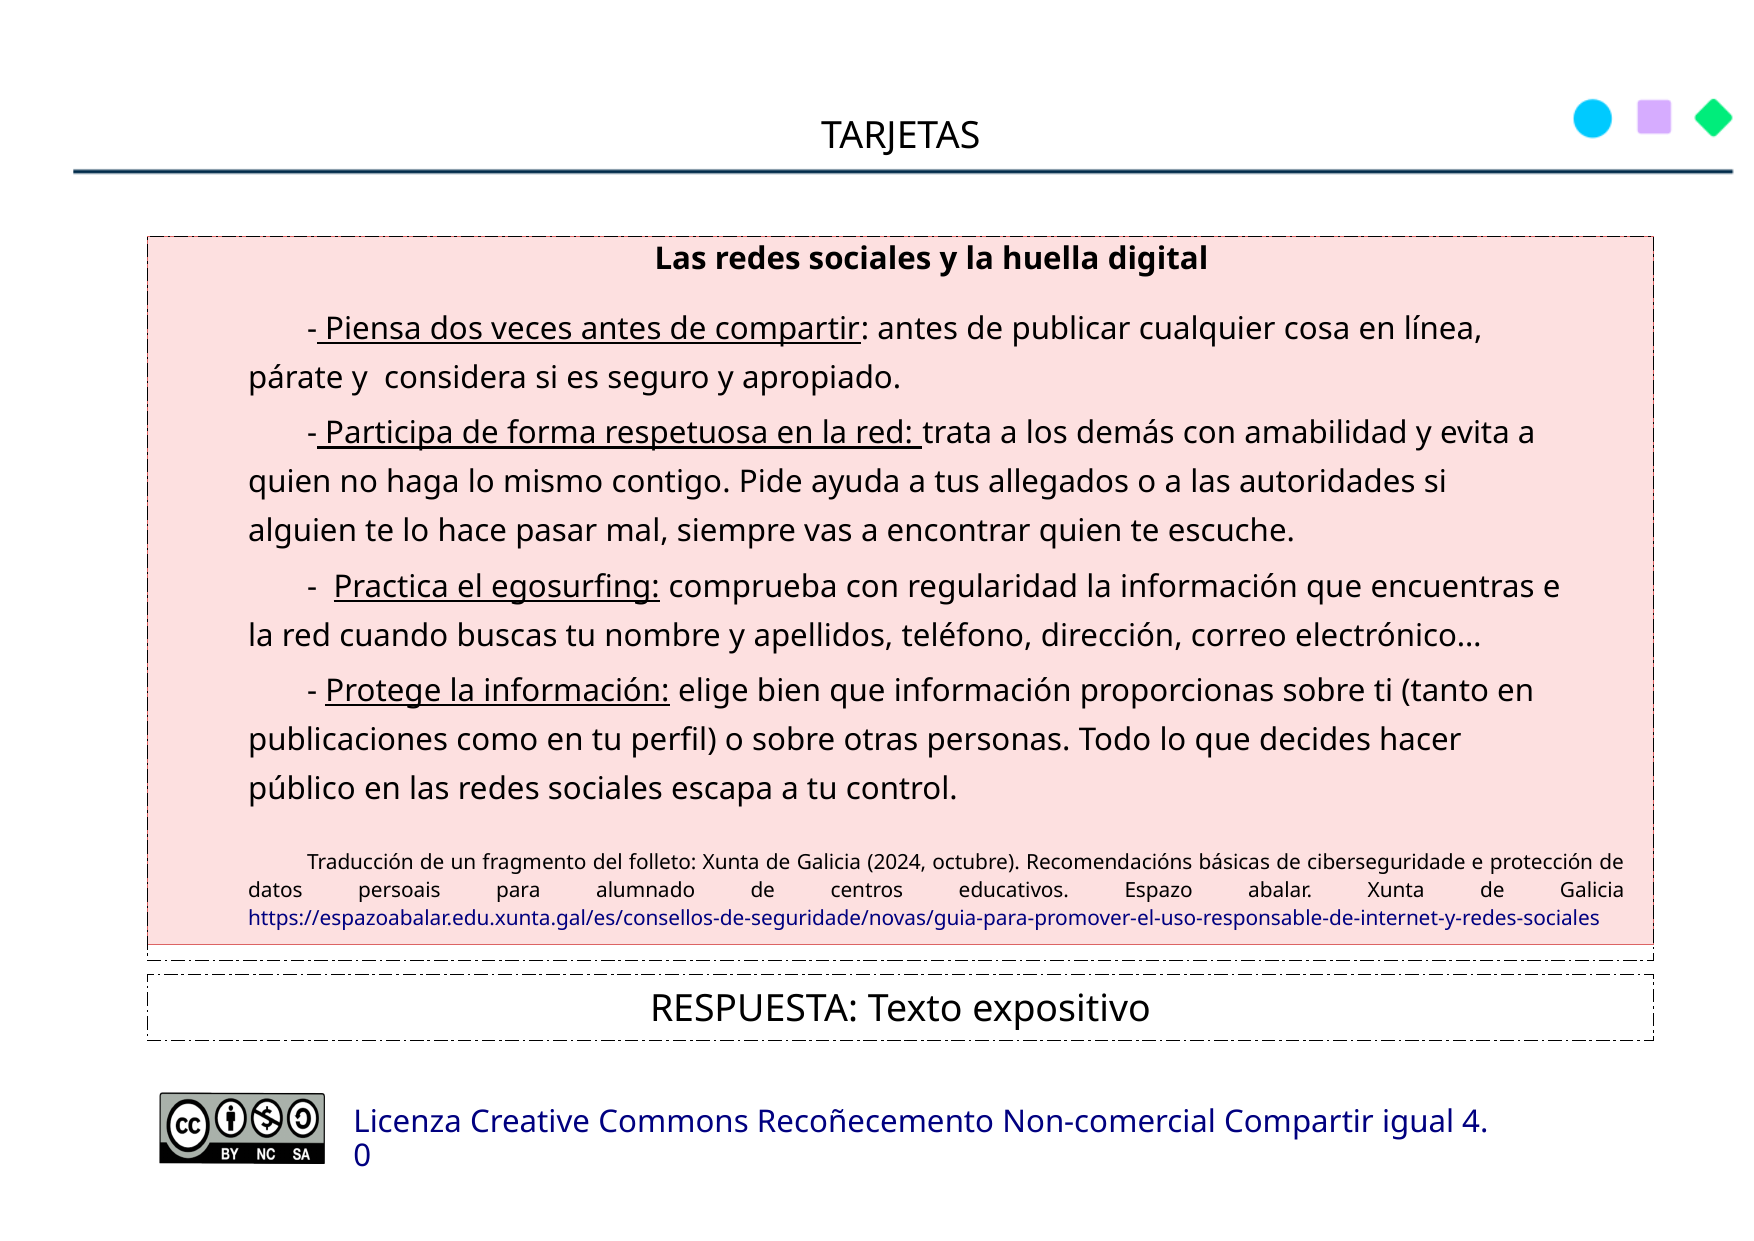

TARJETAS
Las redes sociales y la huella digital
- Piensa dos veces antes de compartir: antes de publicar cualquier cosa en línea, párate y considera si es seguro y apropiado.
- Participa de forma respetuosa en la red: trata a los demás con amabilidad y evita a quien no haga lo mismo contigo. Pide ayuda a tus allegados o a las autoridades si alguien te lo hace pasar mal, siempre vas a encontrar quien te escuche.
- Practica el egosurfing: comprueba con regularidad la información que encuentras e la red cuando buscas tu nombre y apellidos, teléfono, dirección, correo electrónico…
- Protege la información: elige bien que información proporcionas sobre ti (tanto en publicaciones como en tu perfil) o sobre otras personas. Todo lo que decides hacer público en las redes sociales escapa a tu control.
Traducción de un fragmento del folleto: Xunta de Galicia (2024, octubre). Recomendacións básicas de ciberseguridade e protección de datos persoais para alumnado de centros educativos. Espazo abalar. Xunta de Galicia https://espazoabalar.edu.xunta.gal/es/consellos-de-seguridade/novas/guia-para-promover-el-uso-responsable-de-internet-y-redes-sociales
RESPUESTA: Texto expositivo
Licenza Creative Commons Recoñecemento Non-comercial Compartir igual 4.0